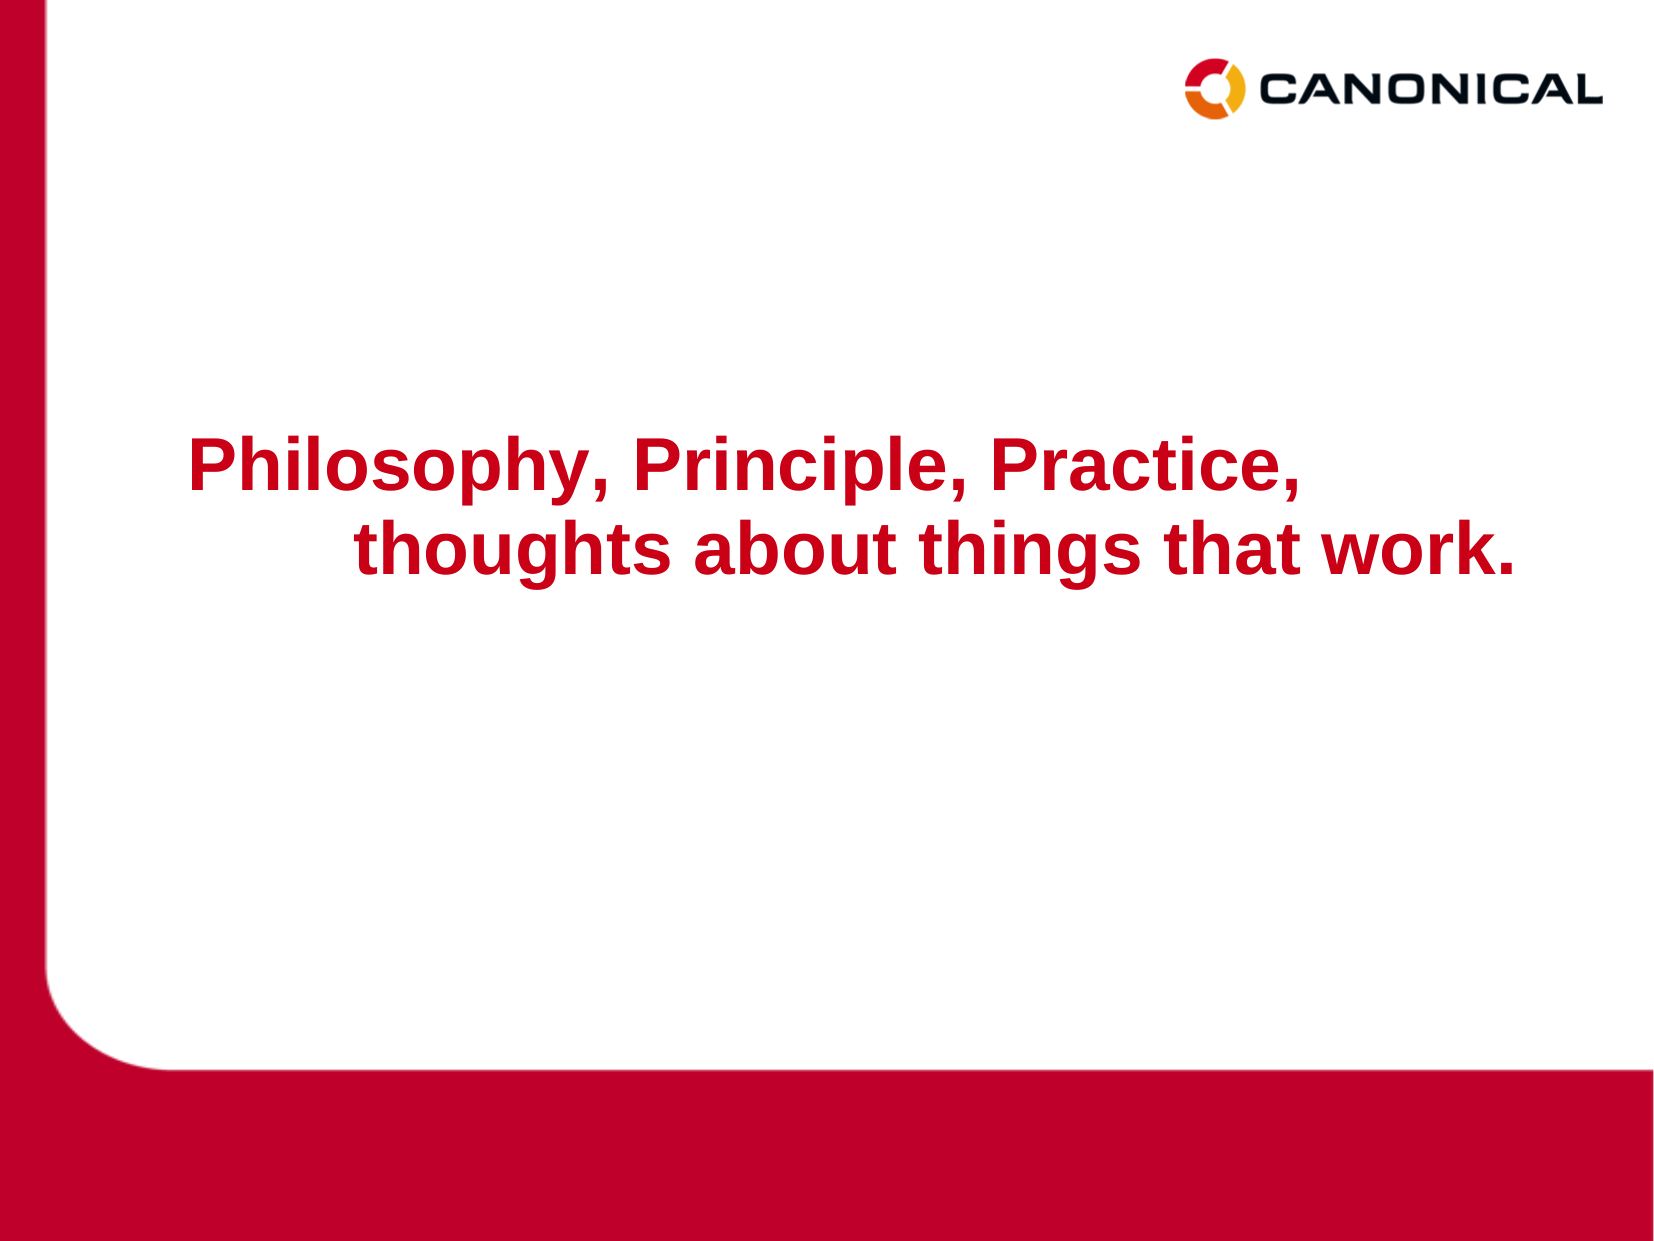

# Philosophy, Principle, Practice, thoughts about things that work.